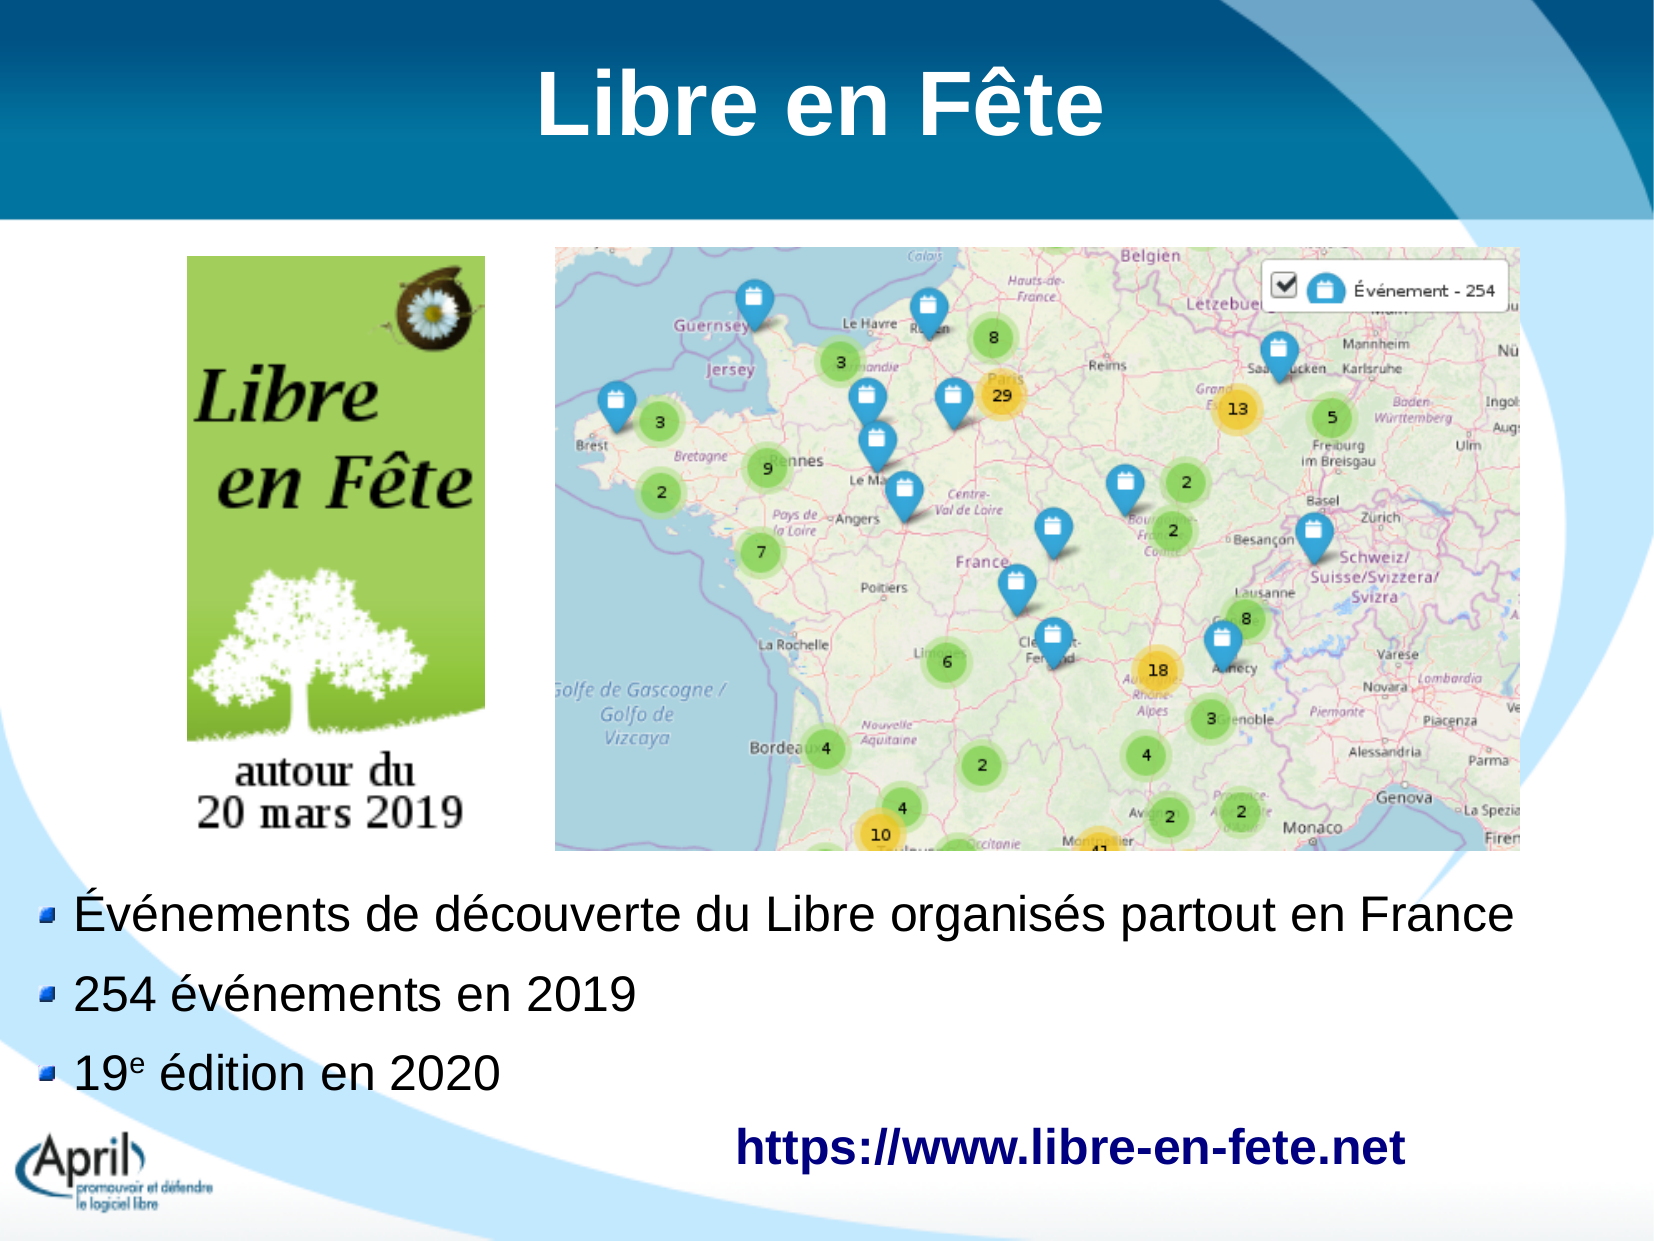

# Libre en Fête
Événements de découverte du Libre organisés partout en France
254 événements en 2019
19e édition en 2020
https://www.libre-en-fete.net